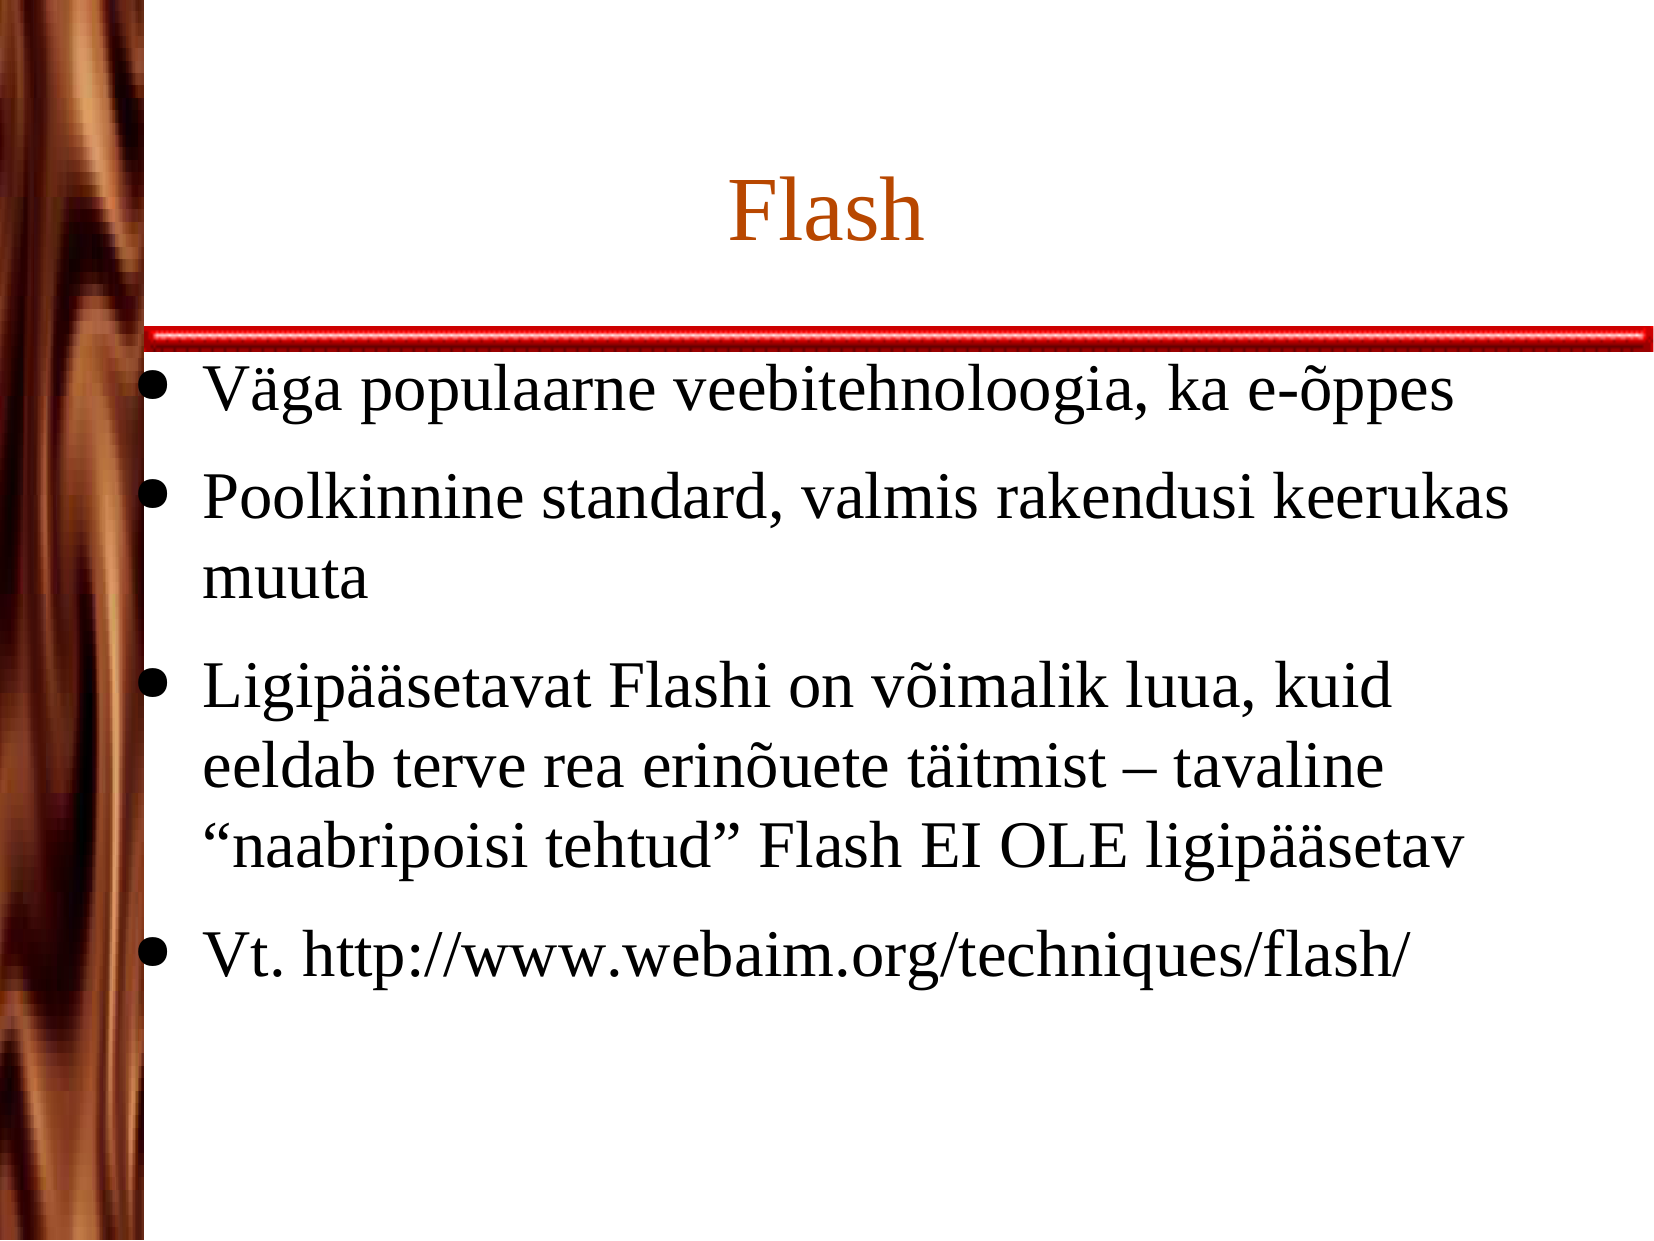

# Flash
Väga populaarne veebitehnoloogia, ka e-õppes
Poolkinnine standard, valmis rakendusi keerukas muuta
Ligipääsetavat Flashi on võimalik luua, kuid eeldab terve rea erinõuete täitmist – tavaline “naabripoisi tehtud” Flash EI OLE ligipääsetav
Vt. http://www.webaim.org/techniques/flash/